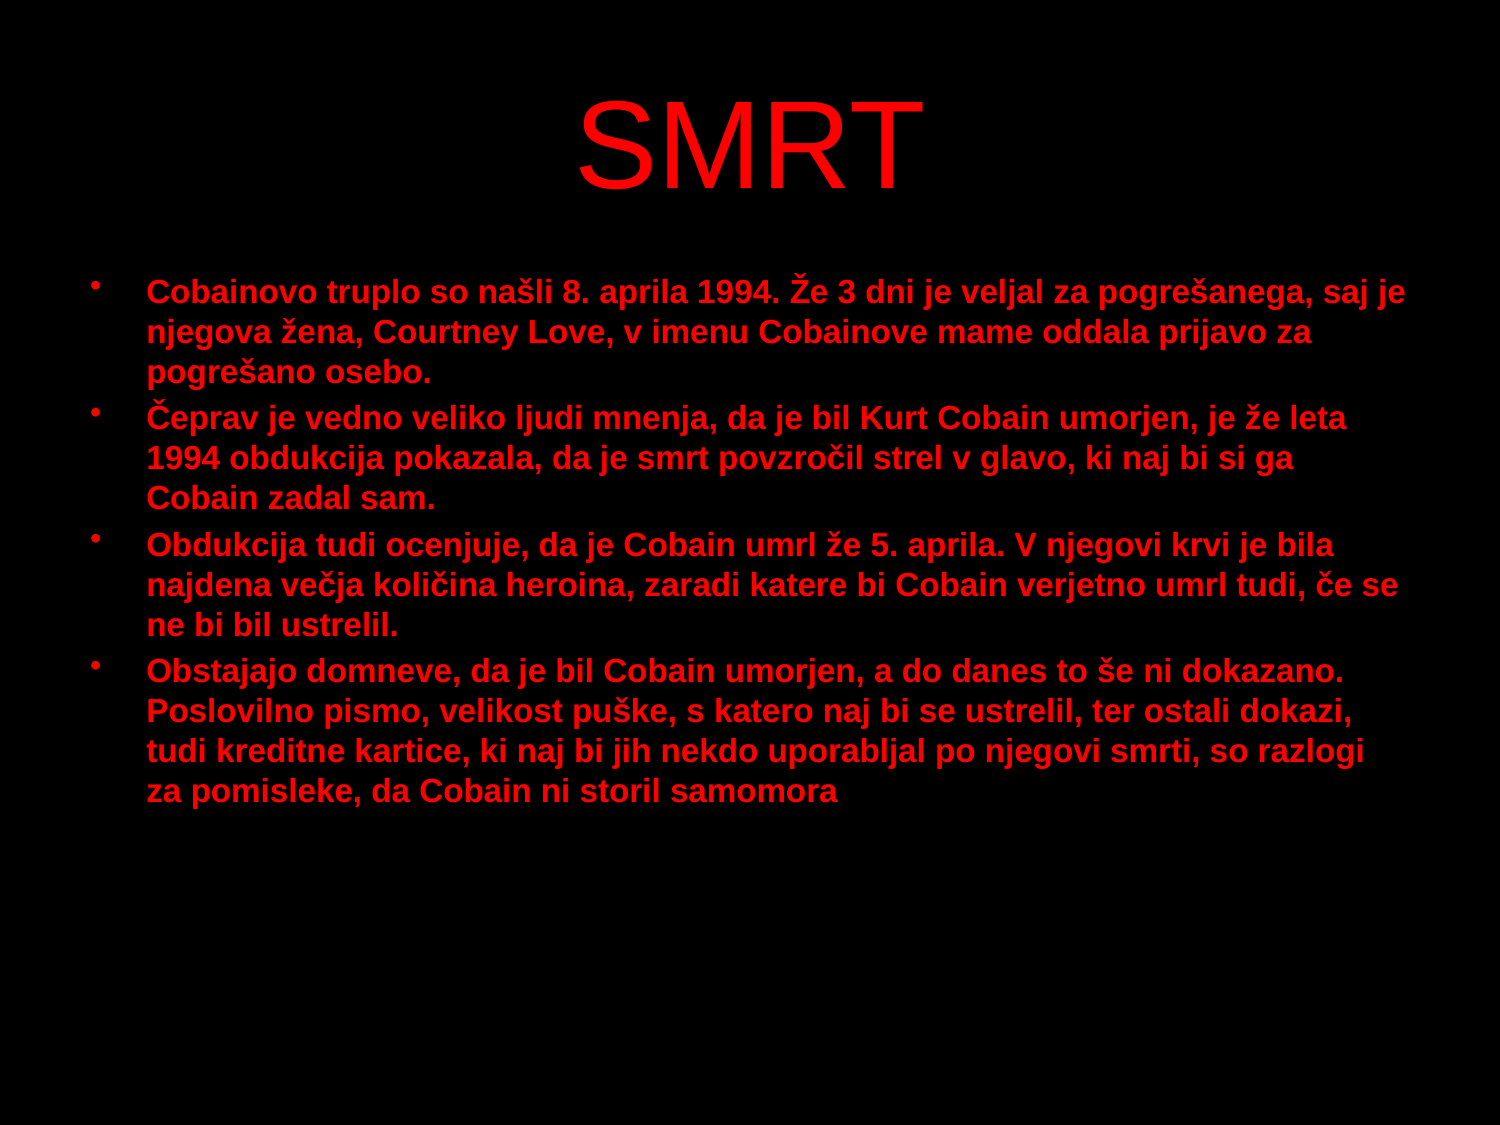

# SMRT
Cobainovo truplo so našli 8. aprila 1994. Že 3 dni je veljal za pogrešanega, saj je njegova žena, Courtney Love, v imenu Cobainove mame oddala prijavo za pogrešano osebo.
Čeprav je vedno veliko ljudi mnenja, da je bil Kurt Cobain umorjen, je že leta 1994 obdukcija pokazala, da je smrt povzročil strel v glavo, ki naj bi si ga Cobain zadal sam.
Obdukcija tudi ocenjuje, da je Cobain umrl že 5. aprila. V njegovi krvi je bila najdena večja količina heroina, zaradi katere bi Cobain verjetno umrl tudi, če se ne bi bil ustrelil.
Obstajajo domneve, da je bil Cobain umorjen, a do danes to še ni dokazano. Poslovilno pismo, velikost puške, s katero naj bi se ustrelil, ter ostali dokazi, tudi kreditne kartice, ki naj bi jih nekdo uporabljal po njegovi smrti, so razlogi za pomisleke, da Cobain ni storil samomora